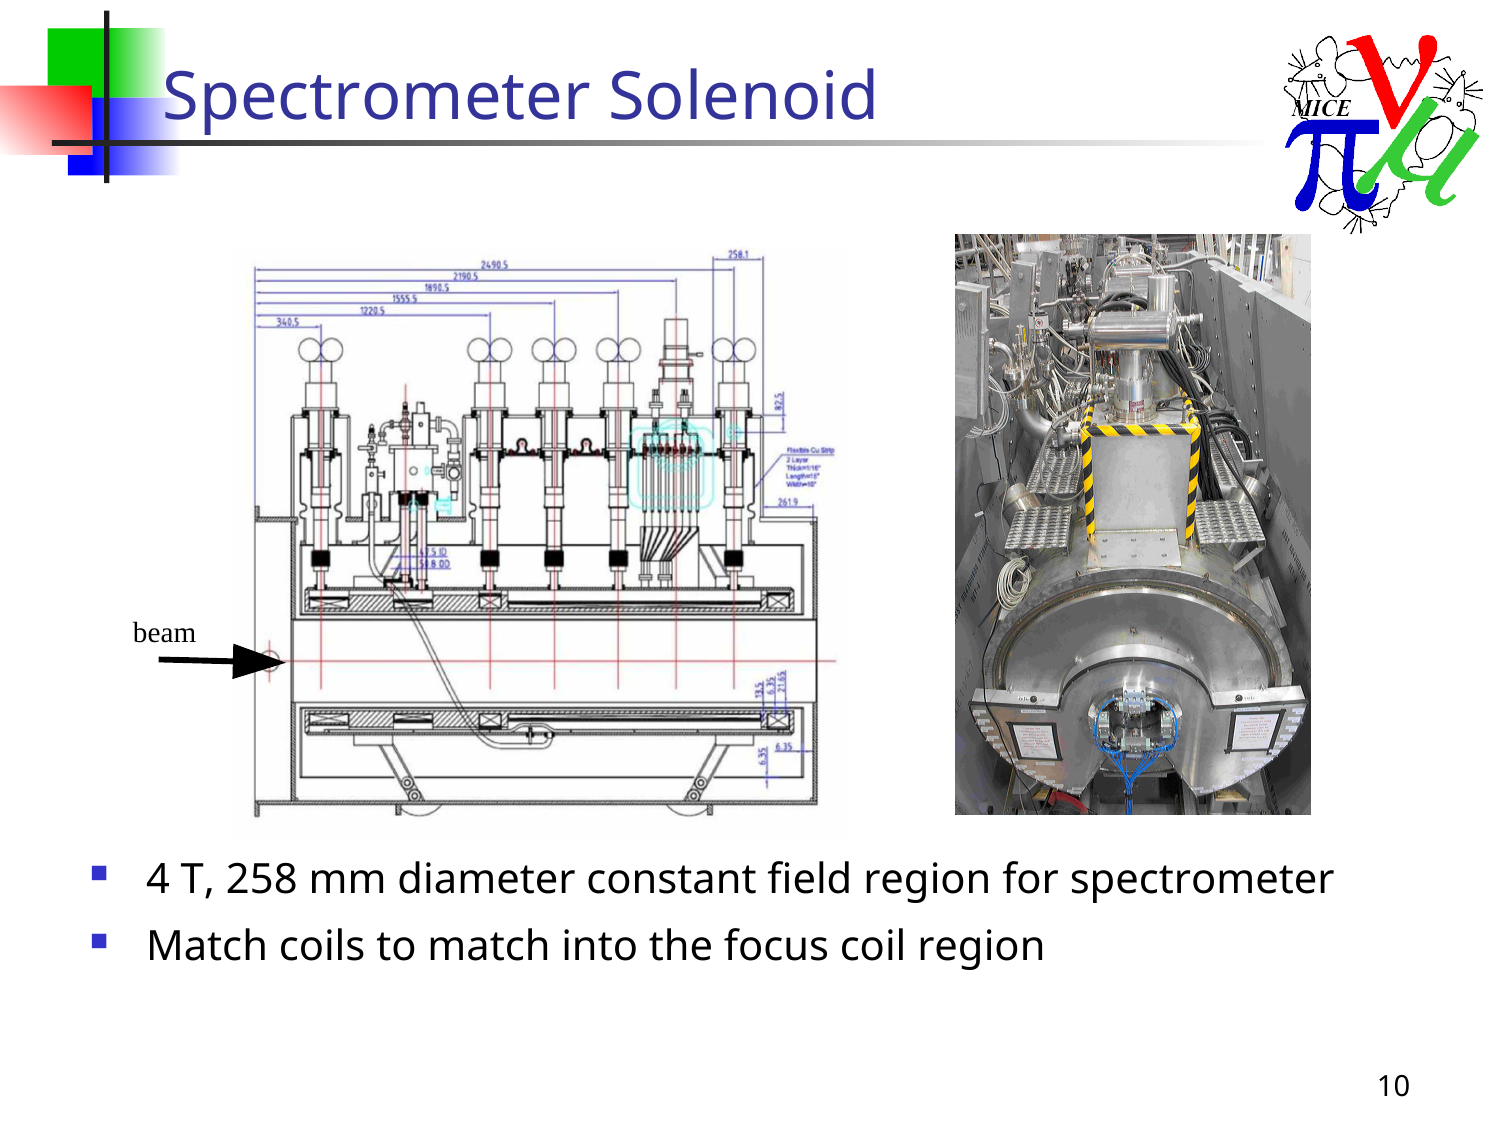

# Spectrometer Solenoid
beam
4 T, 258 mm diameter constant field region for spectrometer
Match coils to match into the focus coil region
10